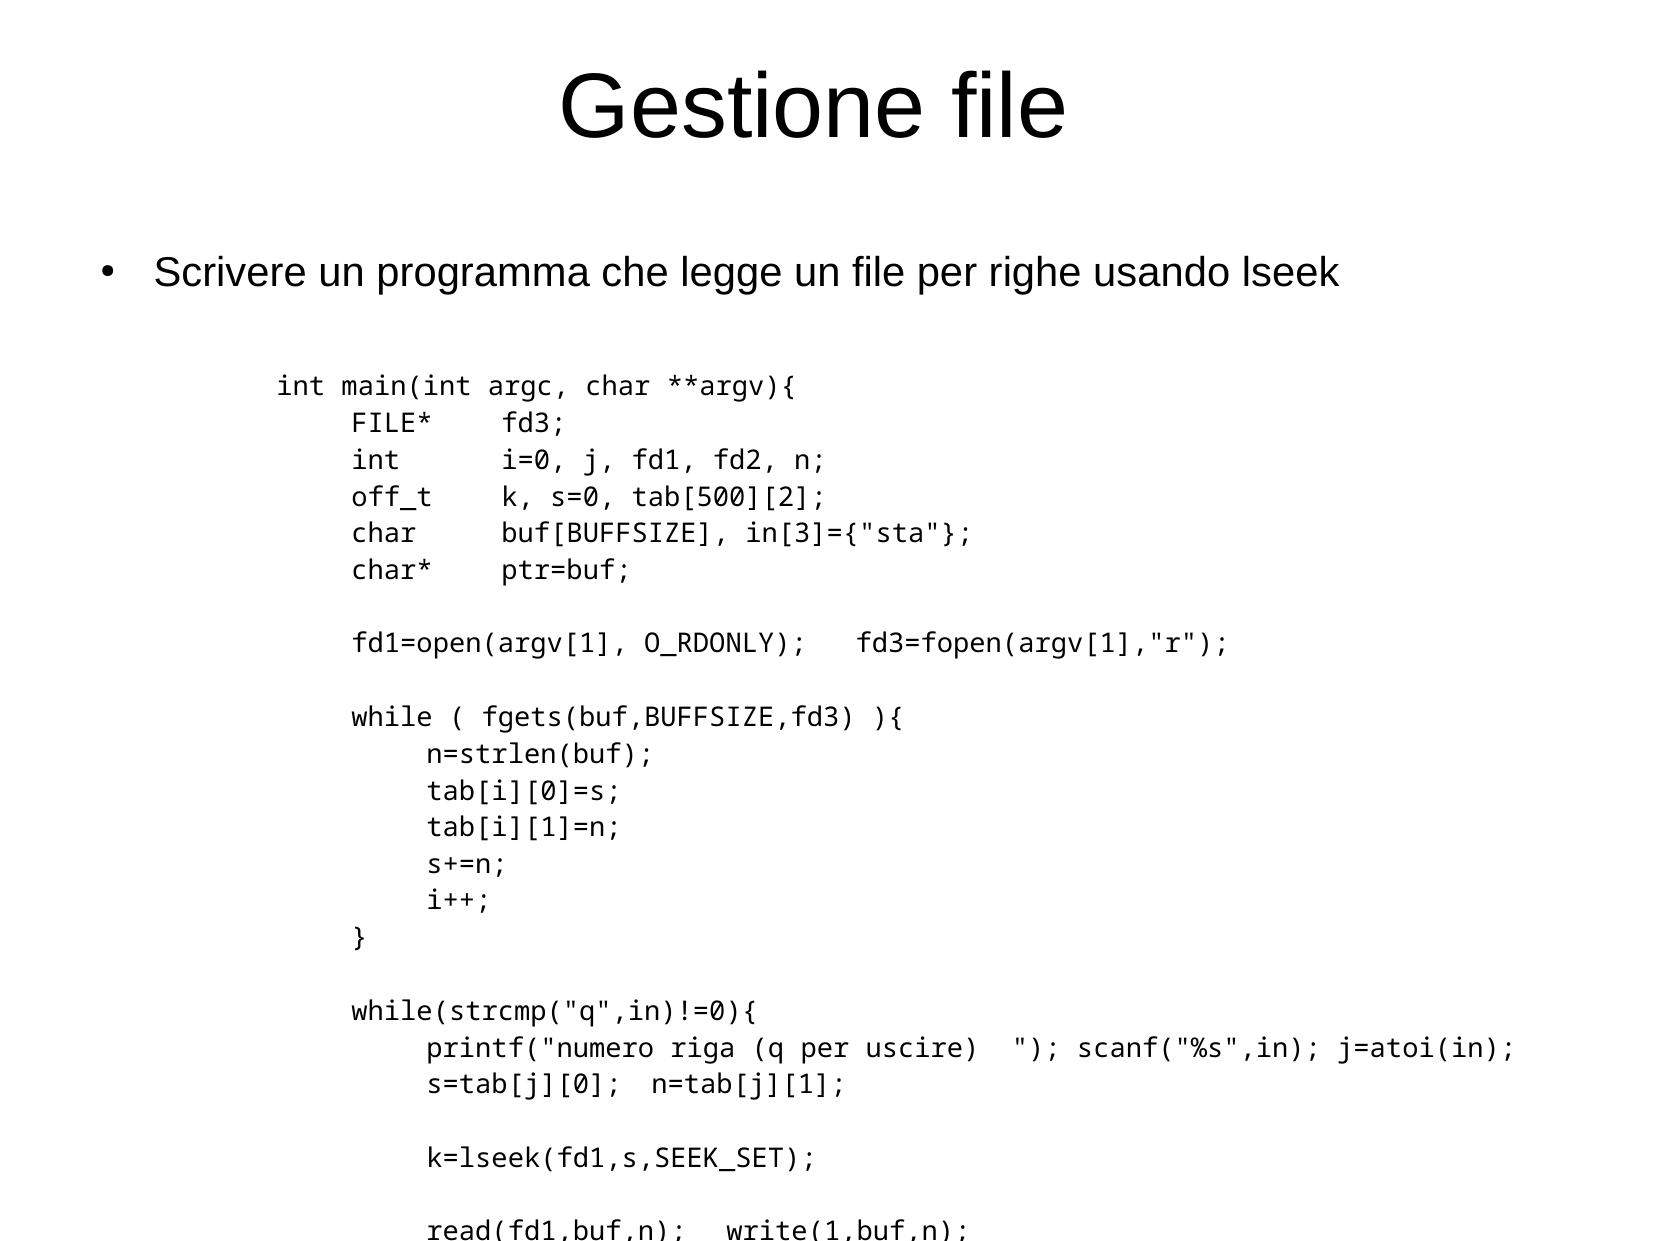

# Gestione file
Scrivere un programma che legge un file per righe usando lseek
int main(int argc, char **argv){
	FILE*	fd3;
	int		i=0, j, fd1, fd2, n;
	off_t	k, s=0, tab[500][2];
	char		buf[BUFFSIZE], in[3]={"sta"};
	char* 	ptr=buf;
	fd1=open(argv[1], O_RDONLY); fd3=fopen(argv[1],"r");
	while ( fgets(buf,BUFFSIZE,fd3) ){
		n=strlen(buf);
		tab[i][0]=s;
		tab[i][1]=n;
		s+=n;
		i++;
	}
	while(strcmp("q",in)!=0){
		printf("numero riga (q per uscire) "); scanf("%s",in); j=atoi(in);
		s=tab[j][0];	n=tab[j][1];
		k=lseek(fd1,s,SEEK_SET);
		read(fd1,buf,n);	write(1,buf,n);
	}
	return(0);
}